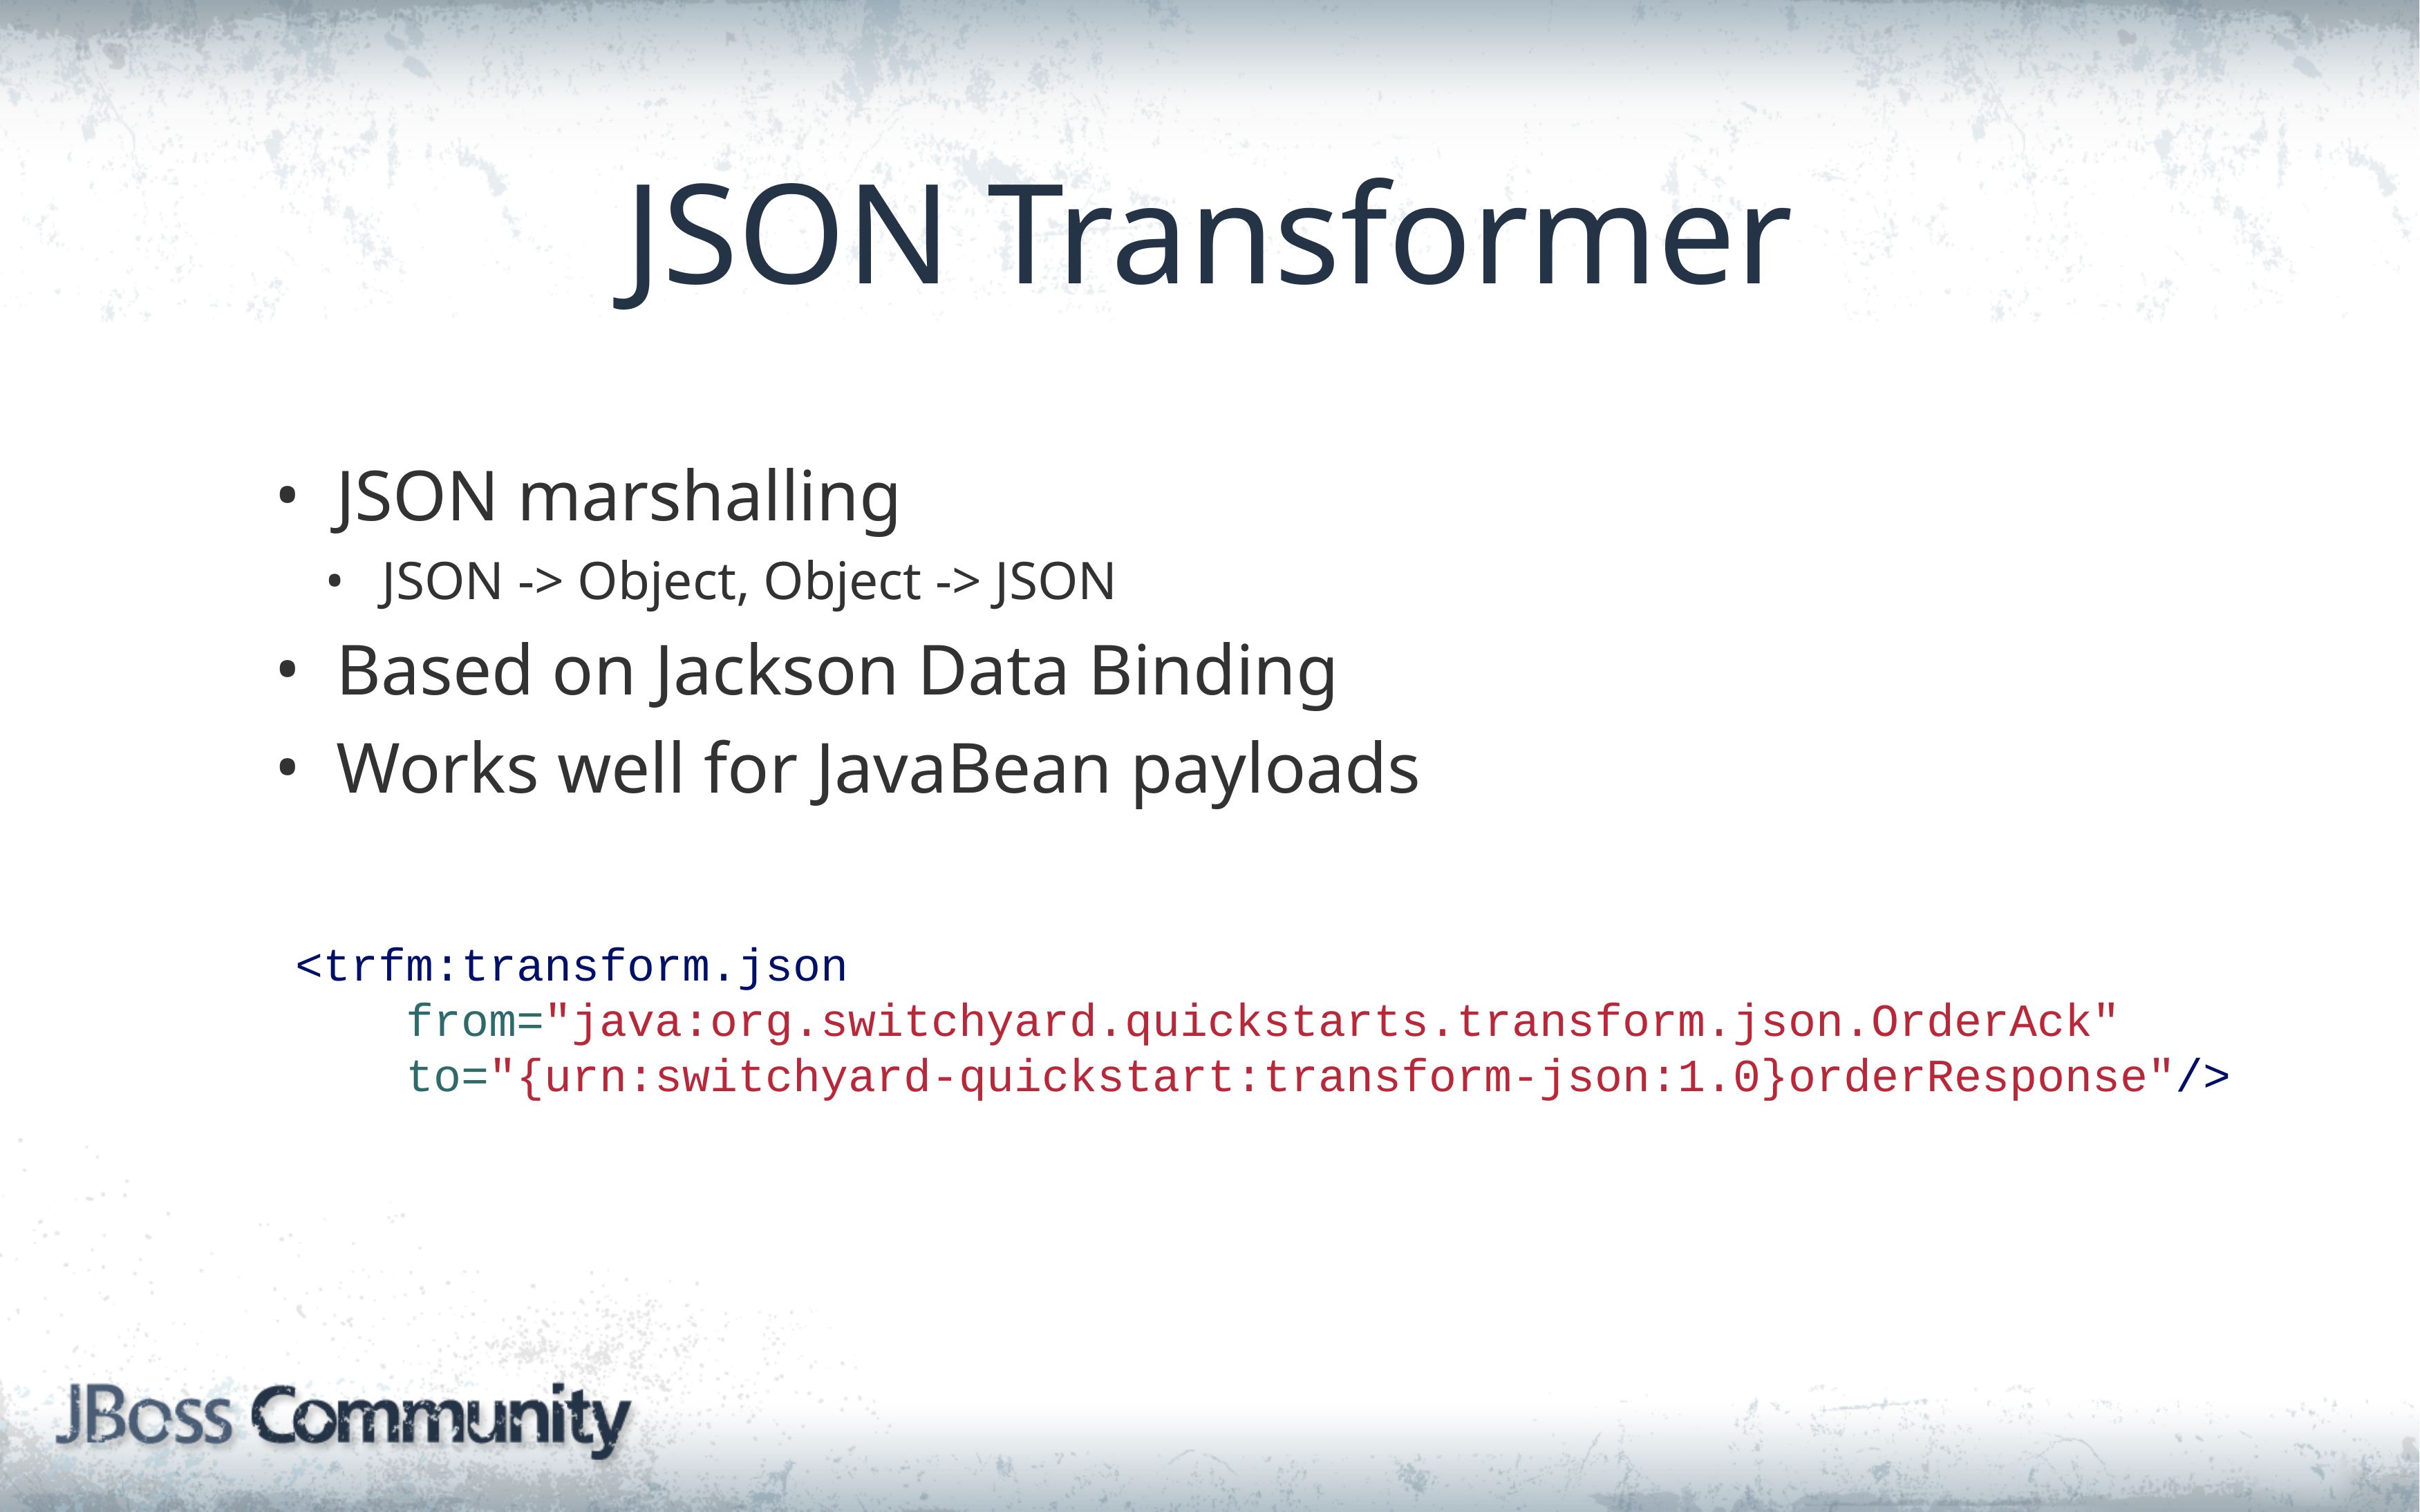

# JSON Transformer
 JSON marshalling
 JSON -> Object, Object -> JSON
 Based on Jackson Data Binding
 Works well for JavaBean payloads
<trfm:transform.json
 from="java:org.switchyard.quickstarts.transform.json.OrderAck"
 to="{urn:switchyard-quickstart:transform-json:1.0}orderResponse"/>